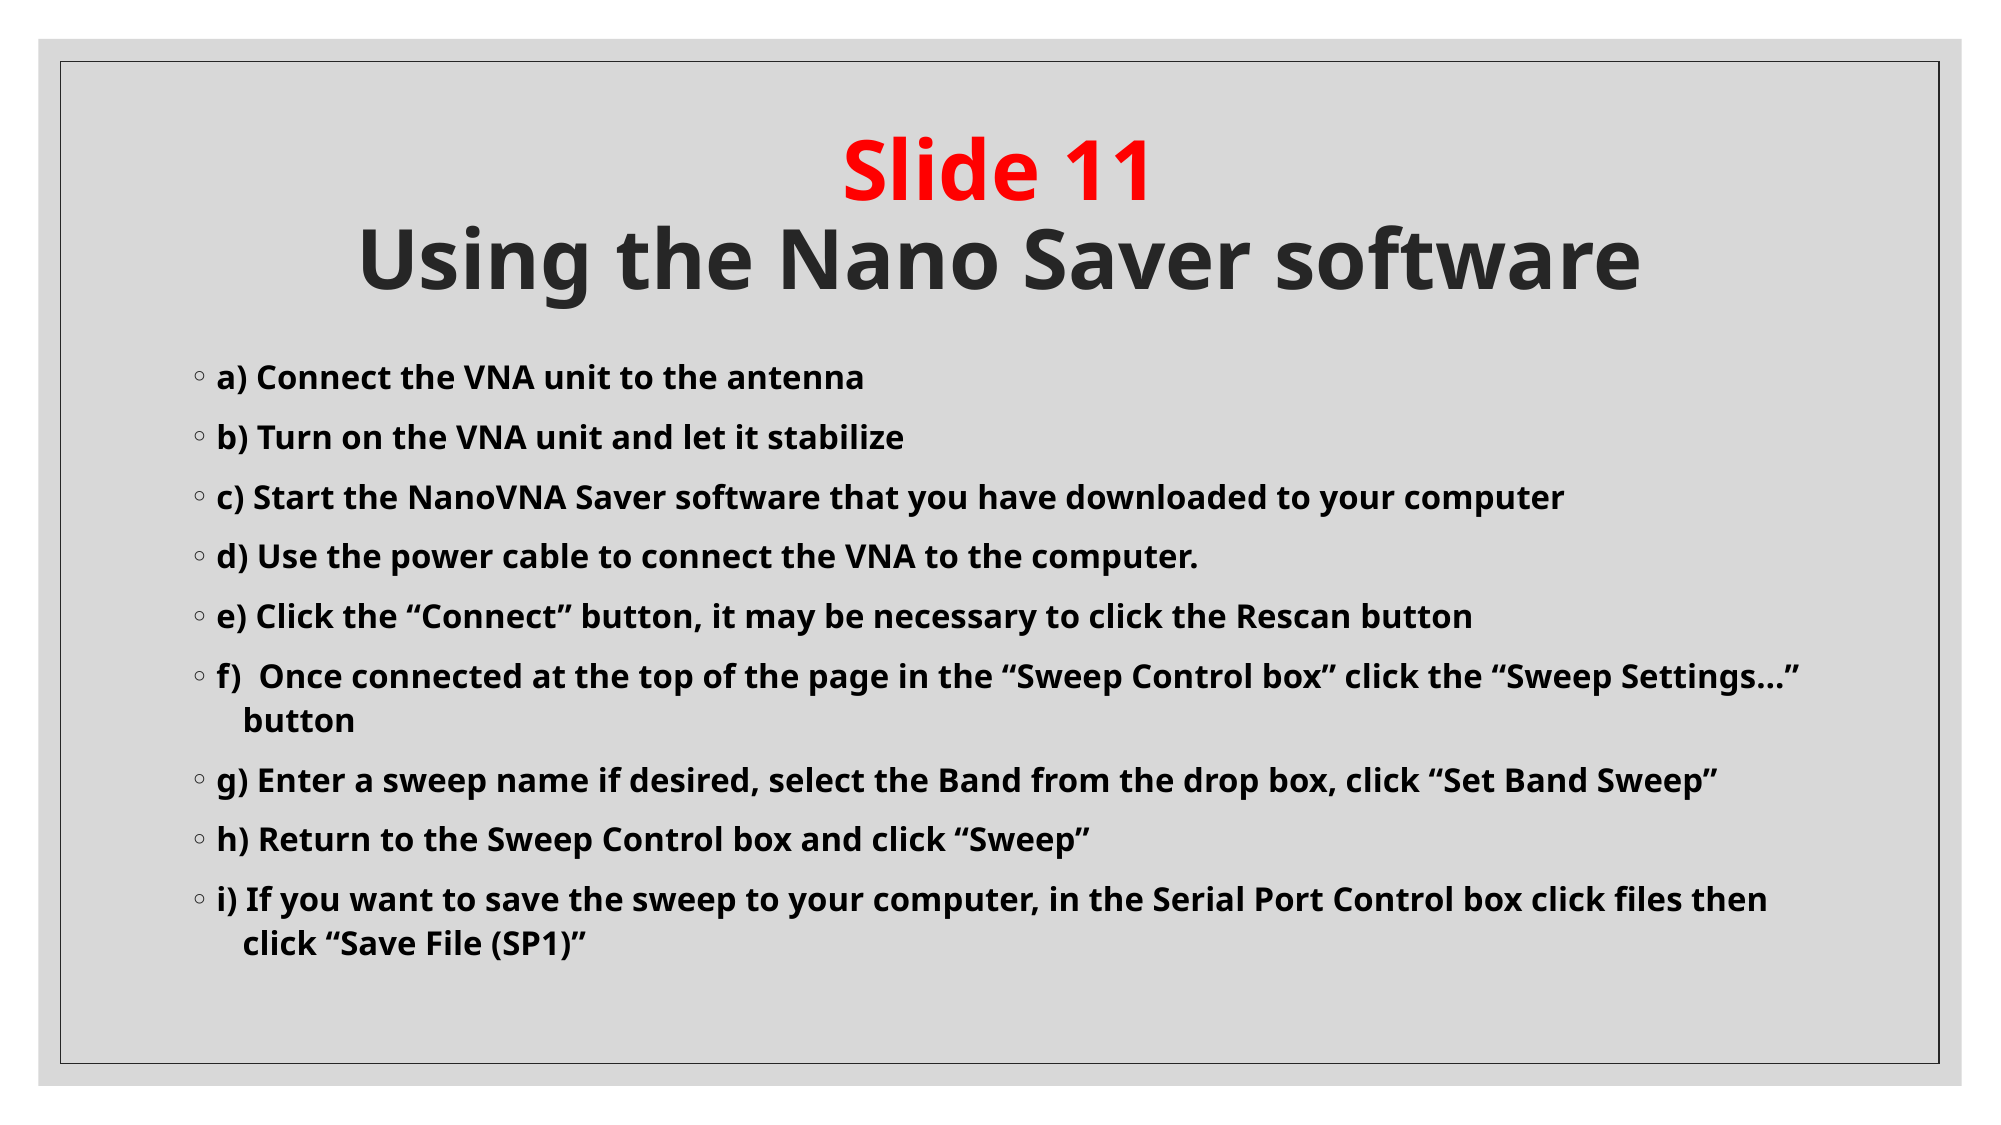

# Slide 11 Using the Nano Saver software
a) Connect the VNA unit to the antenna
b) Turn on the VNA unit and let it stabilize
c) Start the NanoVNA Saver software that you have downloaded to your computer
d) Use the power cable to connect the VNA to the computer.
e) Click the “Connect” button, it may be necessary to click the Rescan button
f) Once connected at the top of the page in the “Sweep Control box” click the “Sweep Settings…” button
g) Enter a sweep name if desired, select the Band from the drop box, click “Set Band Sweep”
h) Return to the Sweep Control box and click “Sweep”
i) If you want to save the sweep to your computer, in the Serial Port Control box click files then click “Save File (SP1)”